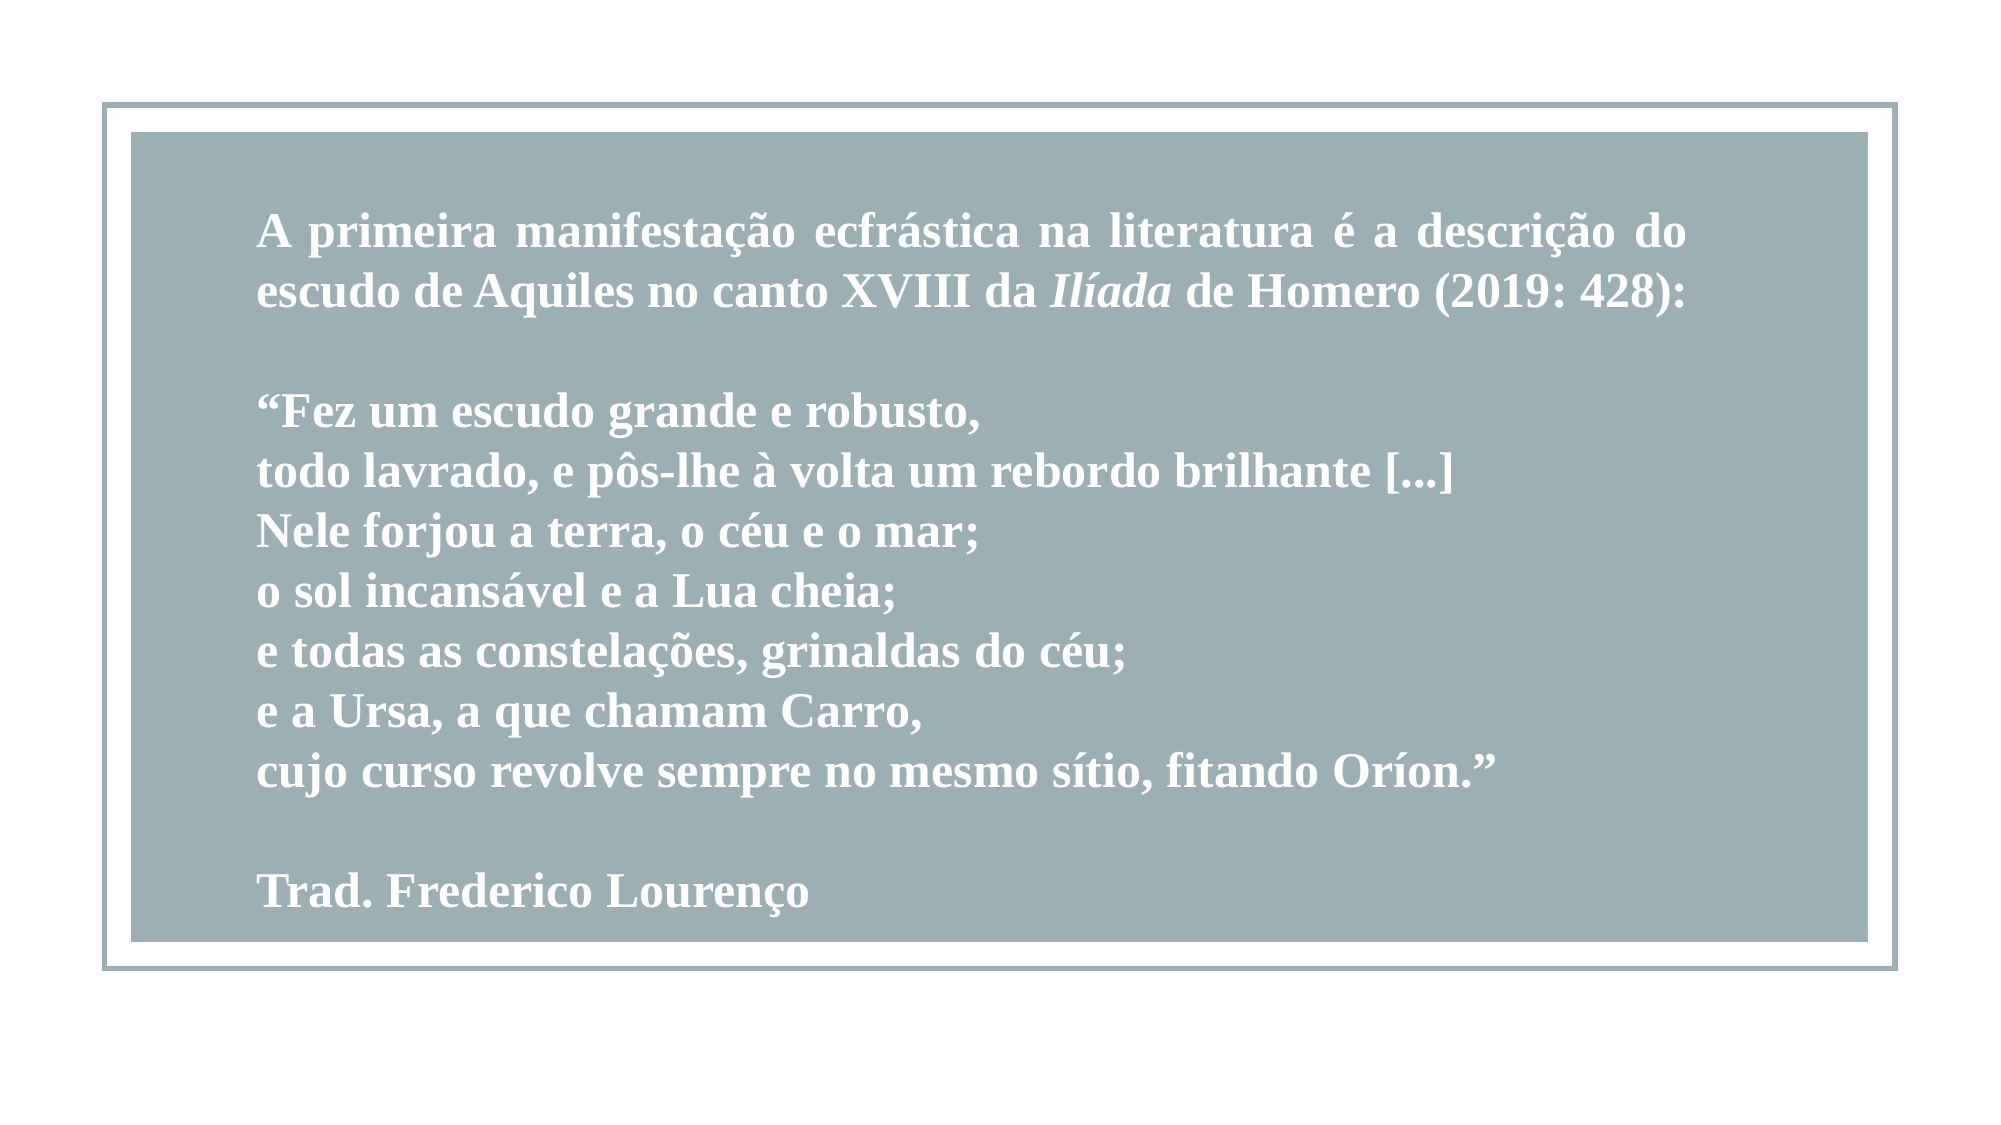

A primeira manifestação ecfrástica na literatura é a descrição do escudo de Aquiles no canto XVIII da Ilíada de Homero (2019: 428):
“Fez um escudo grande e robusto,
todo lavrado, e pôs-lhe à volta um rebordo brilhante [...]
Nele forjou a terra, o céu e o mar;
o sol incansável e a Lua cheia;
e todas as constelações, grinaldas do céu;
e a Ursa, a que chamam Carro,
cujo curso revolve sempre no mesmo sítio, fitando Oríon.”
Trad. Frederico Lourenço